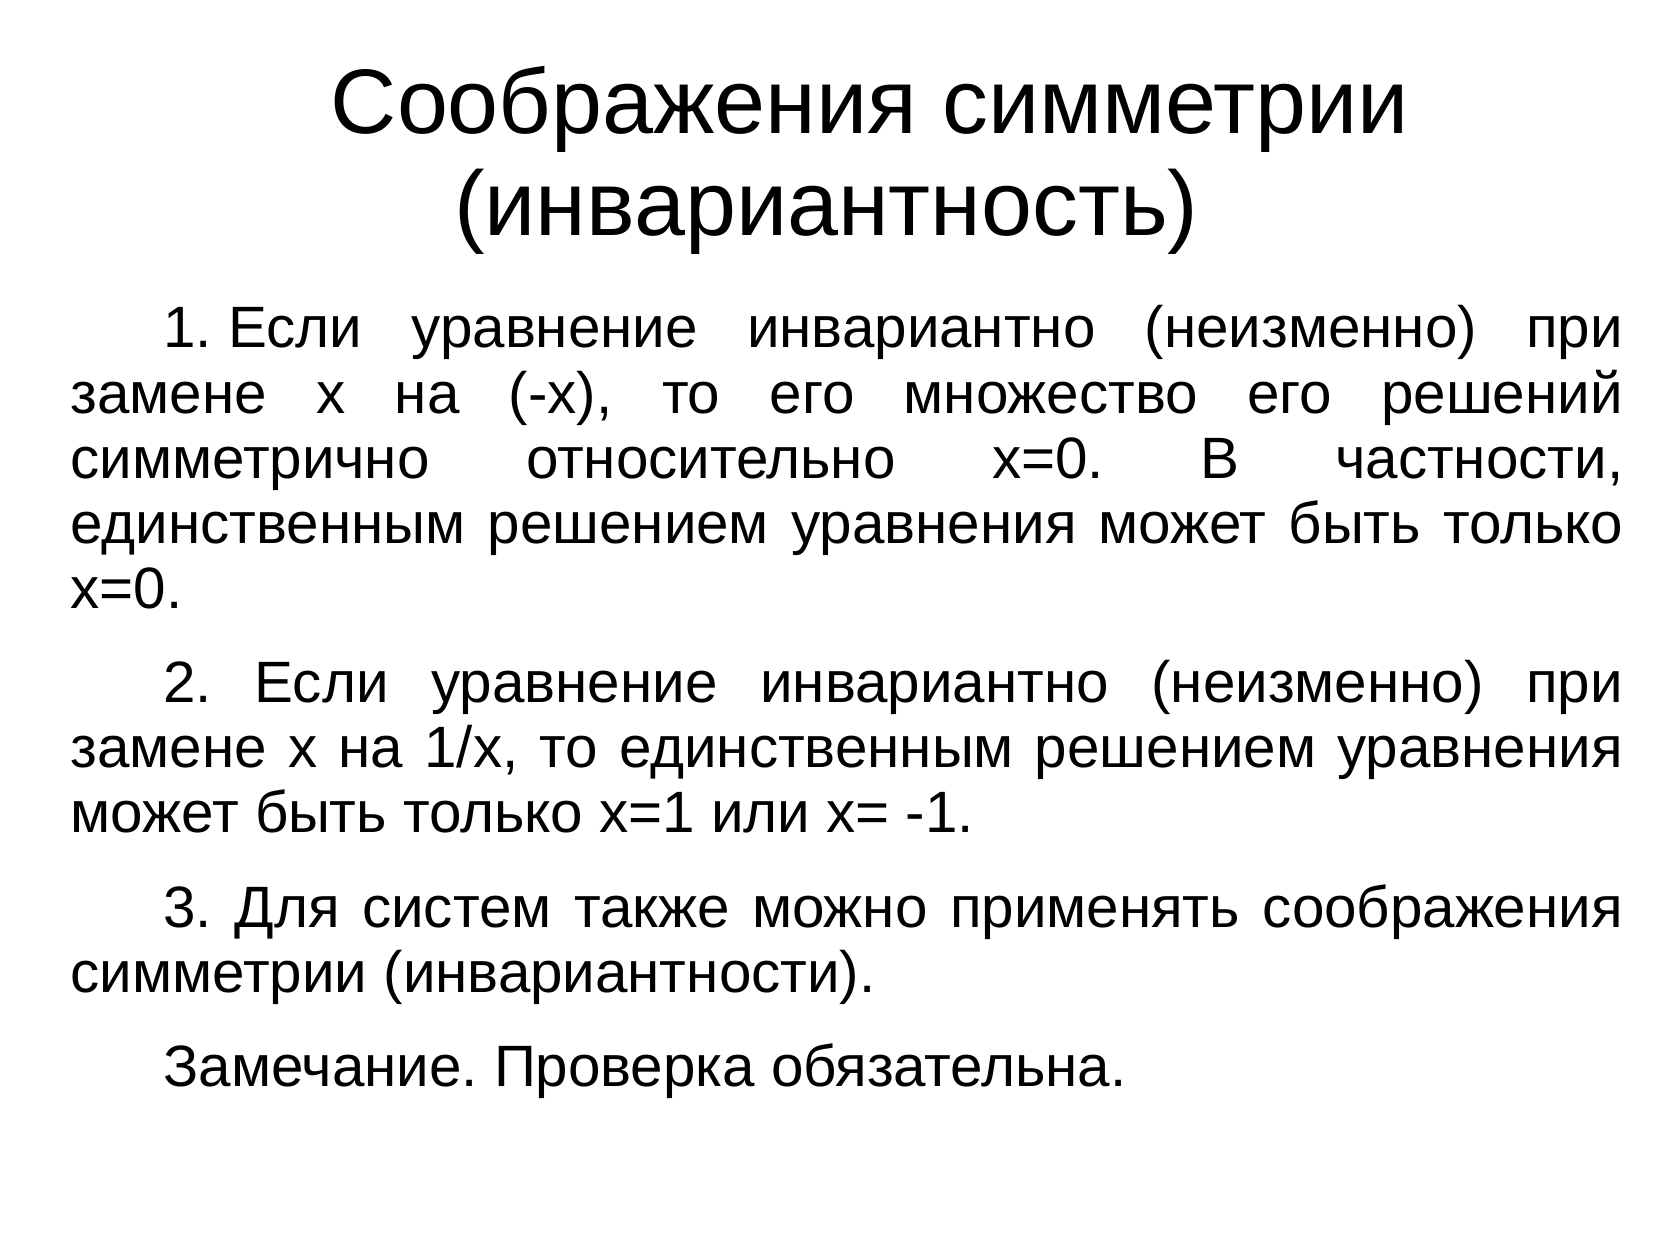

# Соображения симметрии (инвариантность)
1. Если уравнение инвариантно (неизменно) при замене x на (-x), то его множество его решений симметрично относительно x=0. В частности, единственным решением уравнения может быть только x=0.
2. Если уравнение инвариантно (неизменно) при замене x на 1/x, то единственным решением уравнения может быть только x=1 или x= -1.
3. Для систем также можно применять соображения симметрии (инвариантности).
Замечание. Проверка обязательна.